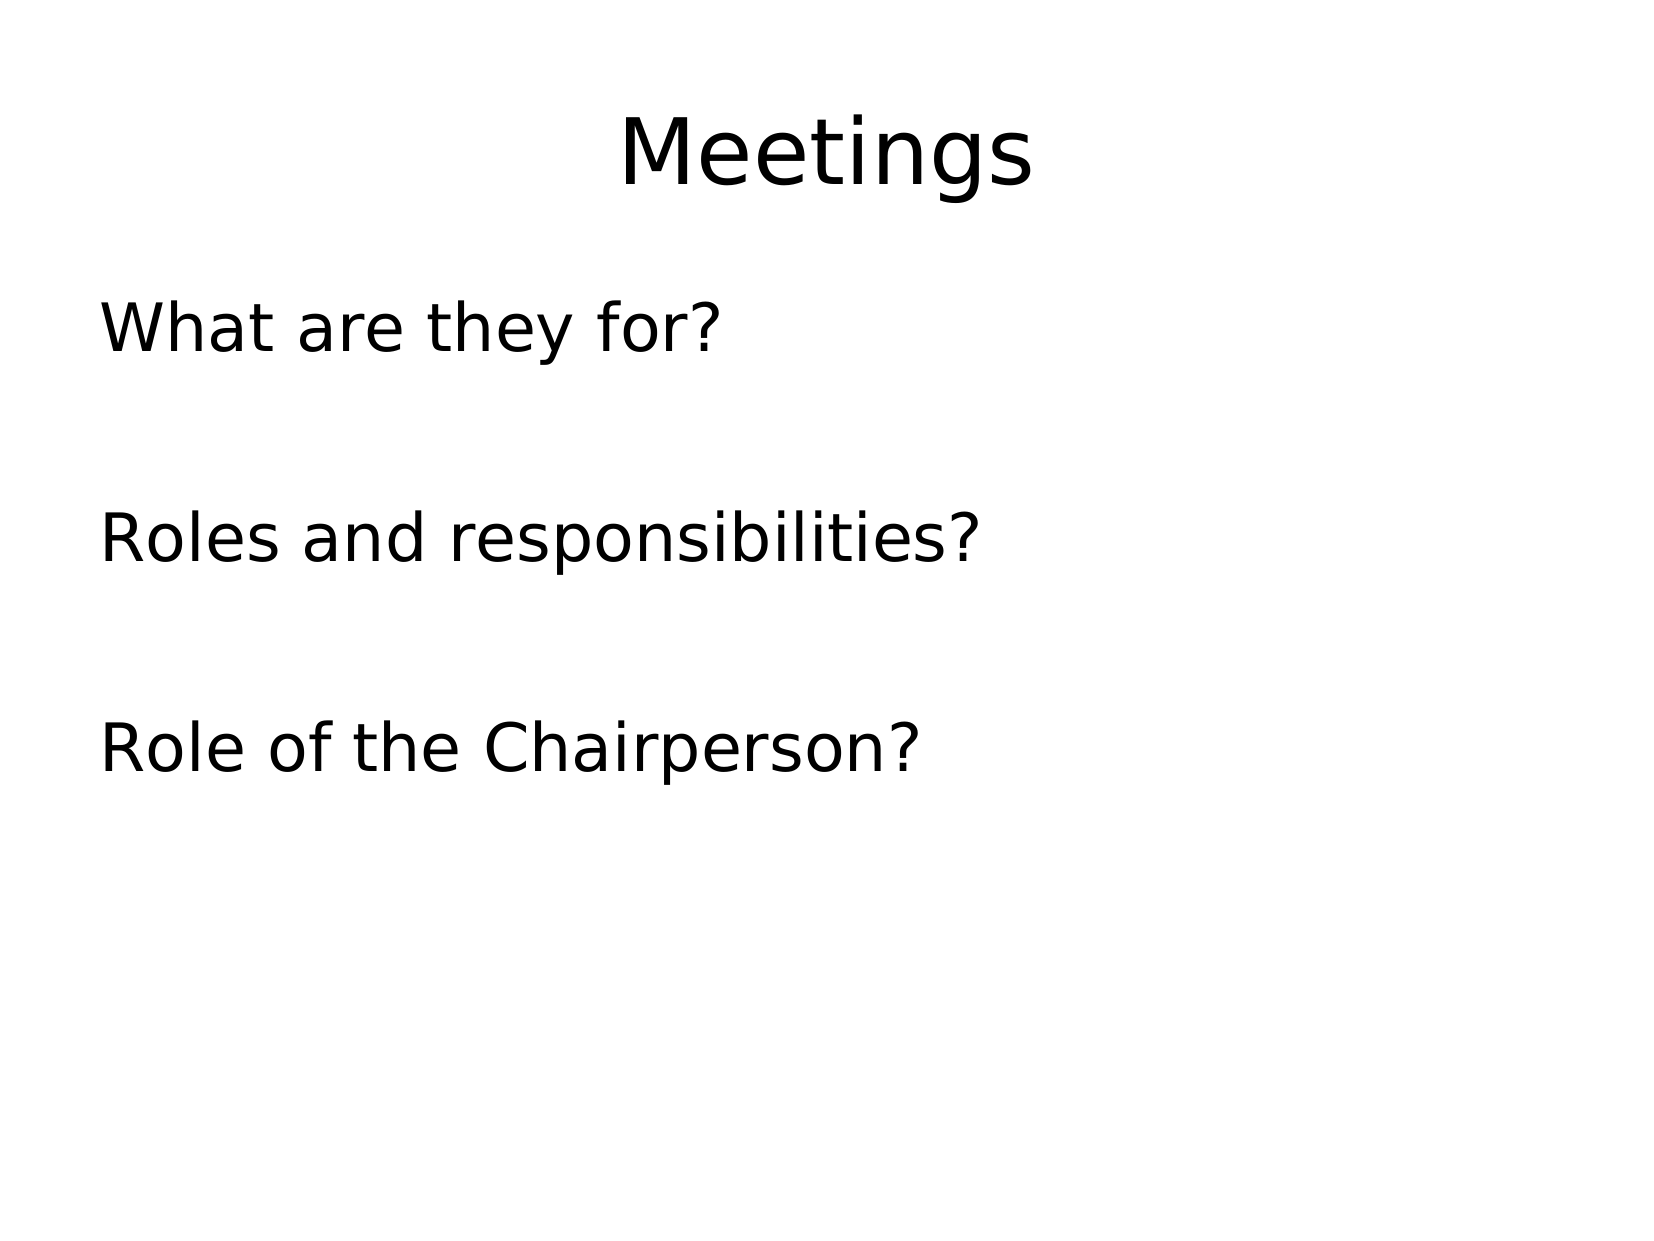

# Meetings
What are they for?
Roles and responsibilities?
Role of the Chairperson?